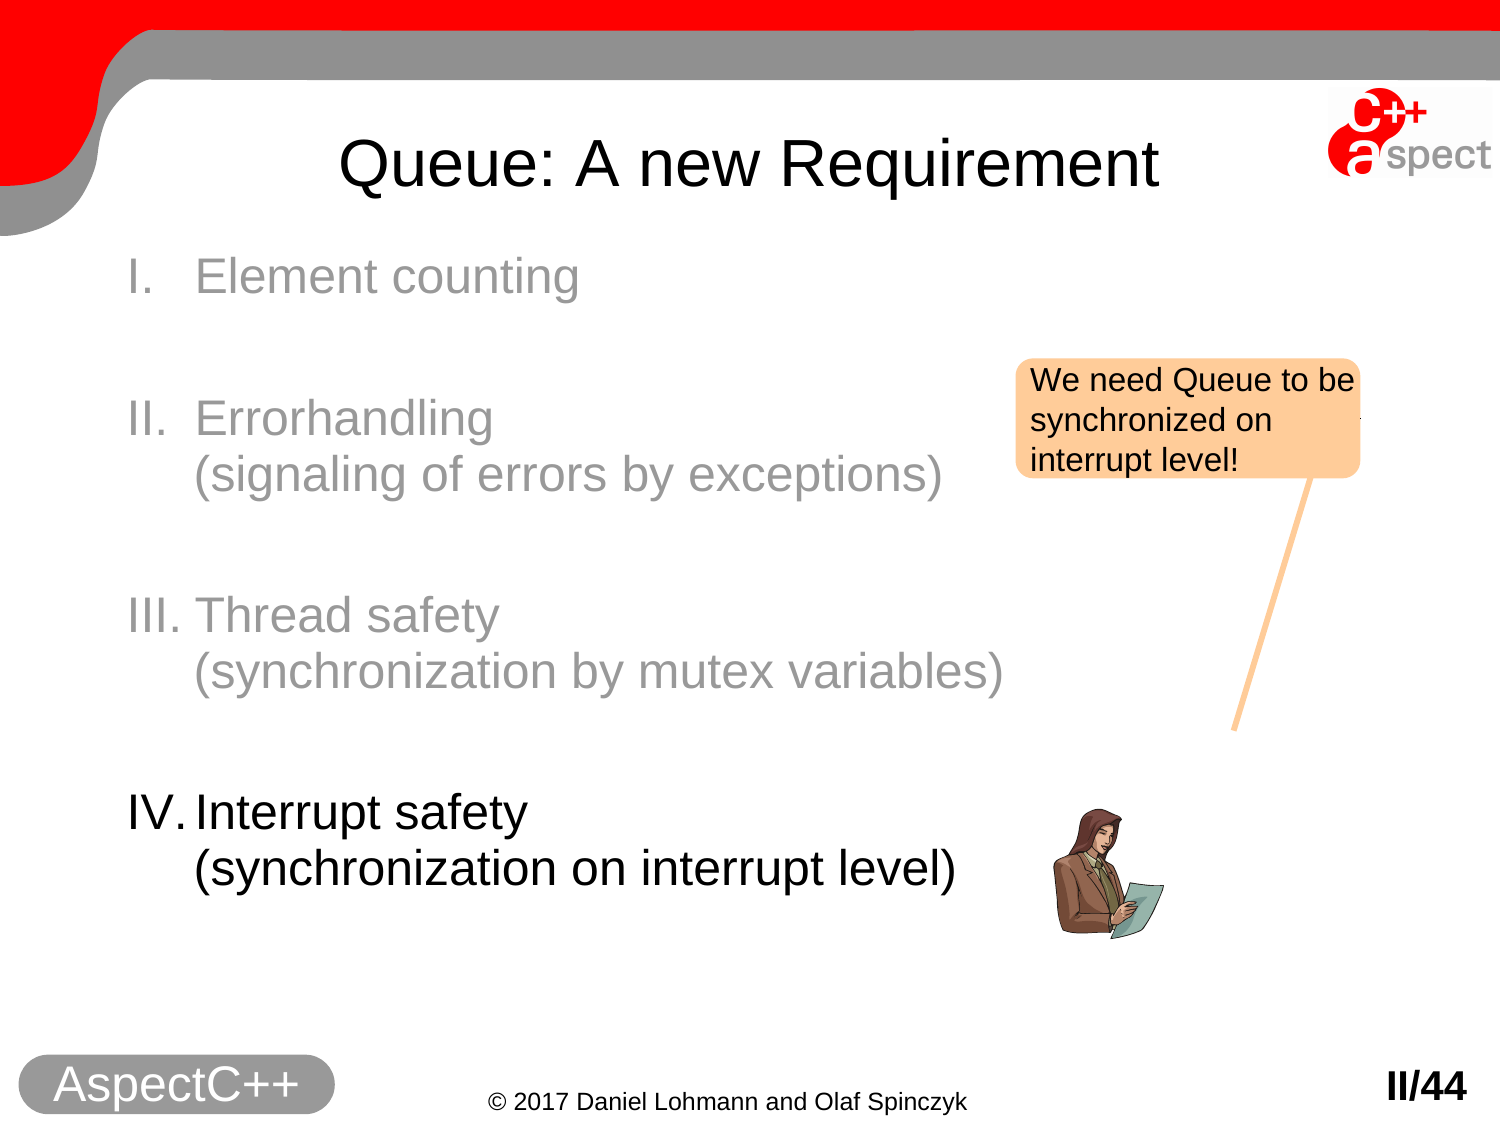

# Queue: A new Requirement
I.	Element counting
II.	Errorhandling
 (signaling of errors by exceptions)
III.	Thread safety
 (synchronization by mutex variables)
IV.	Interrupt safety
 (synchronization on interrupt level)
We need Queue to be synchronized on interrupt level!